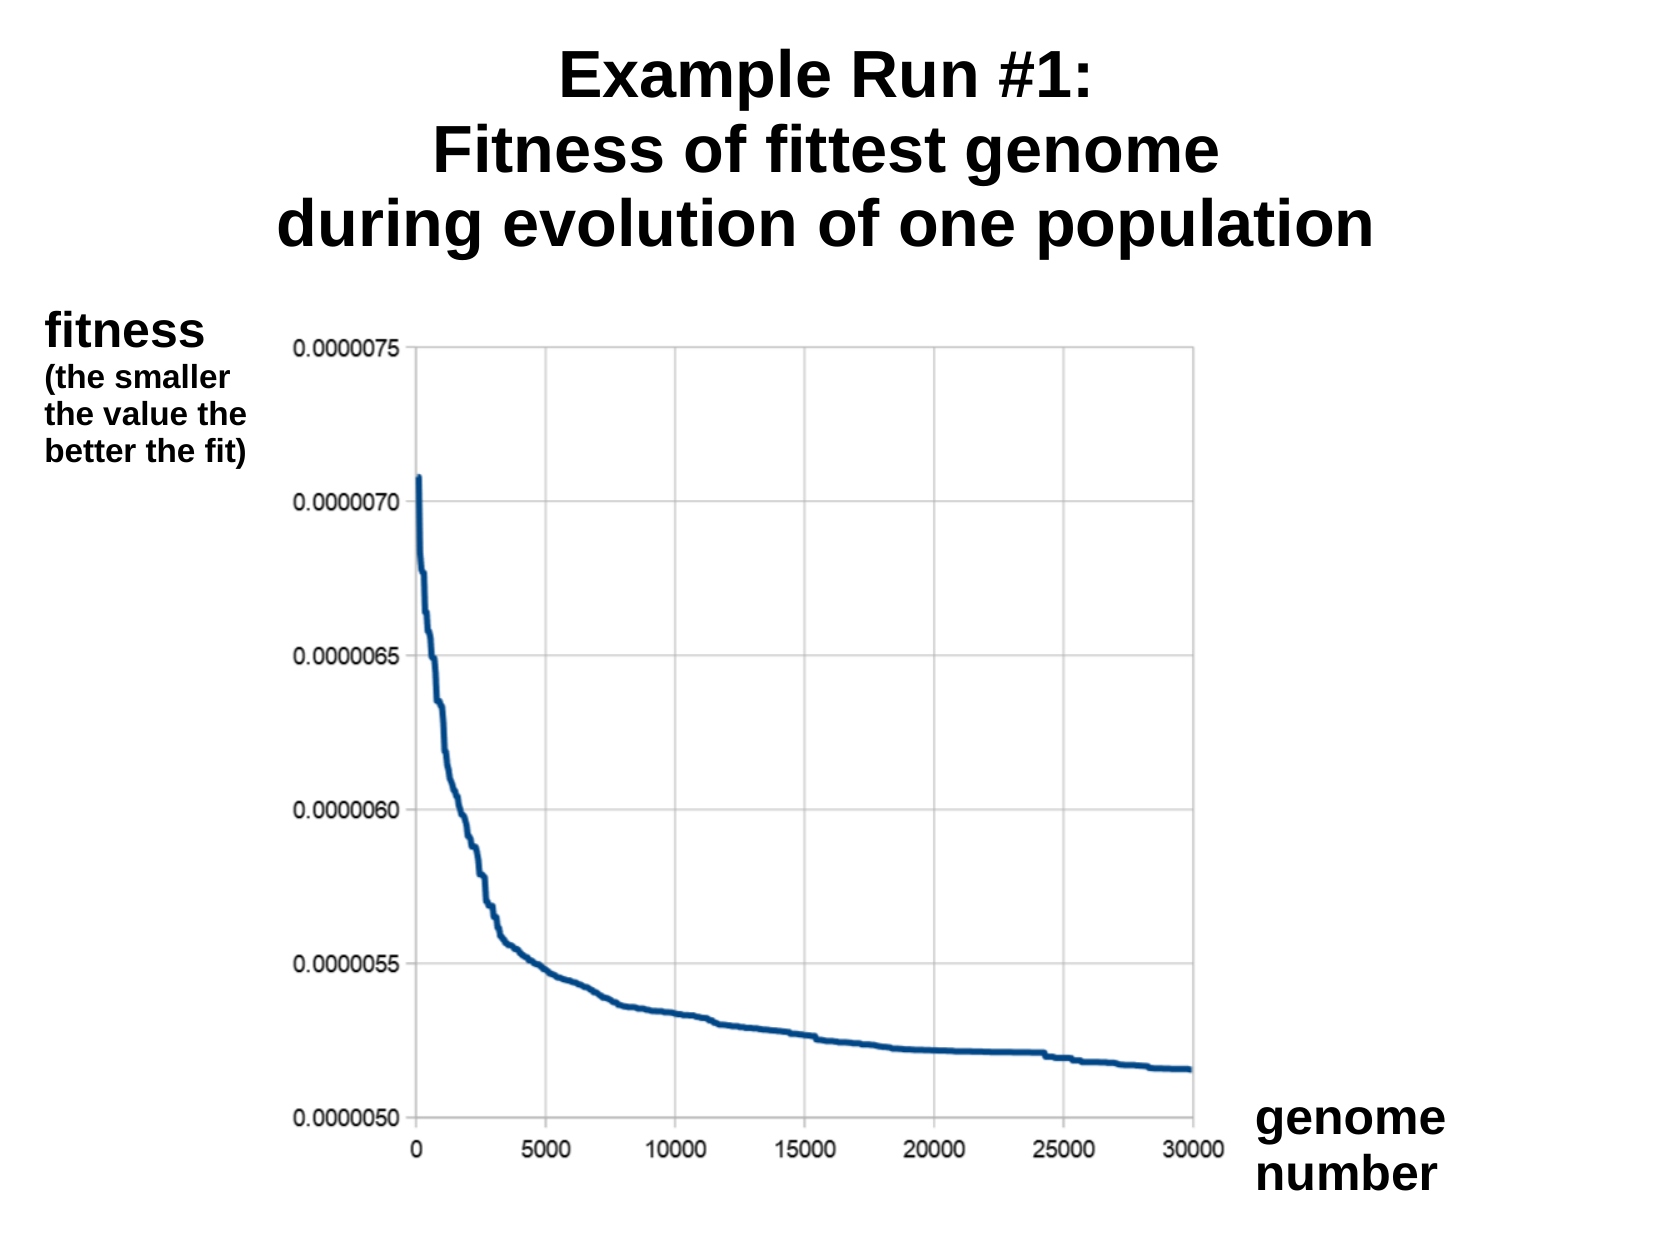

Example Run #1:
Fitness of fittest genome
during evolution of one population
fitness
(the smaller the value the better the fit)
genome number